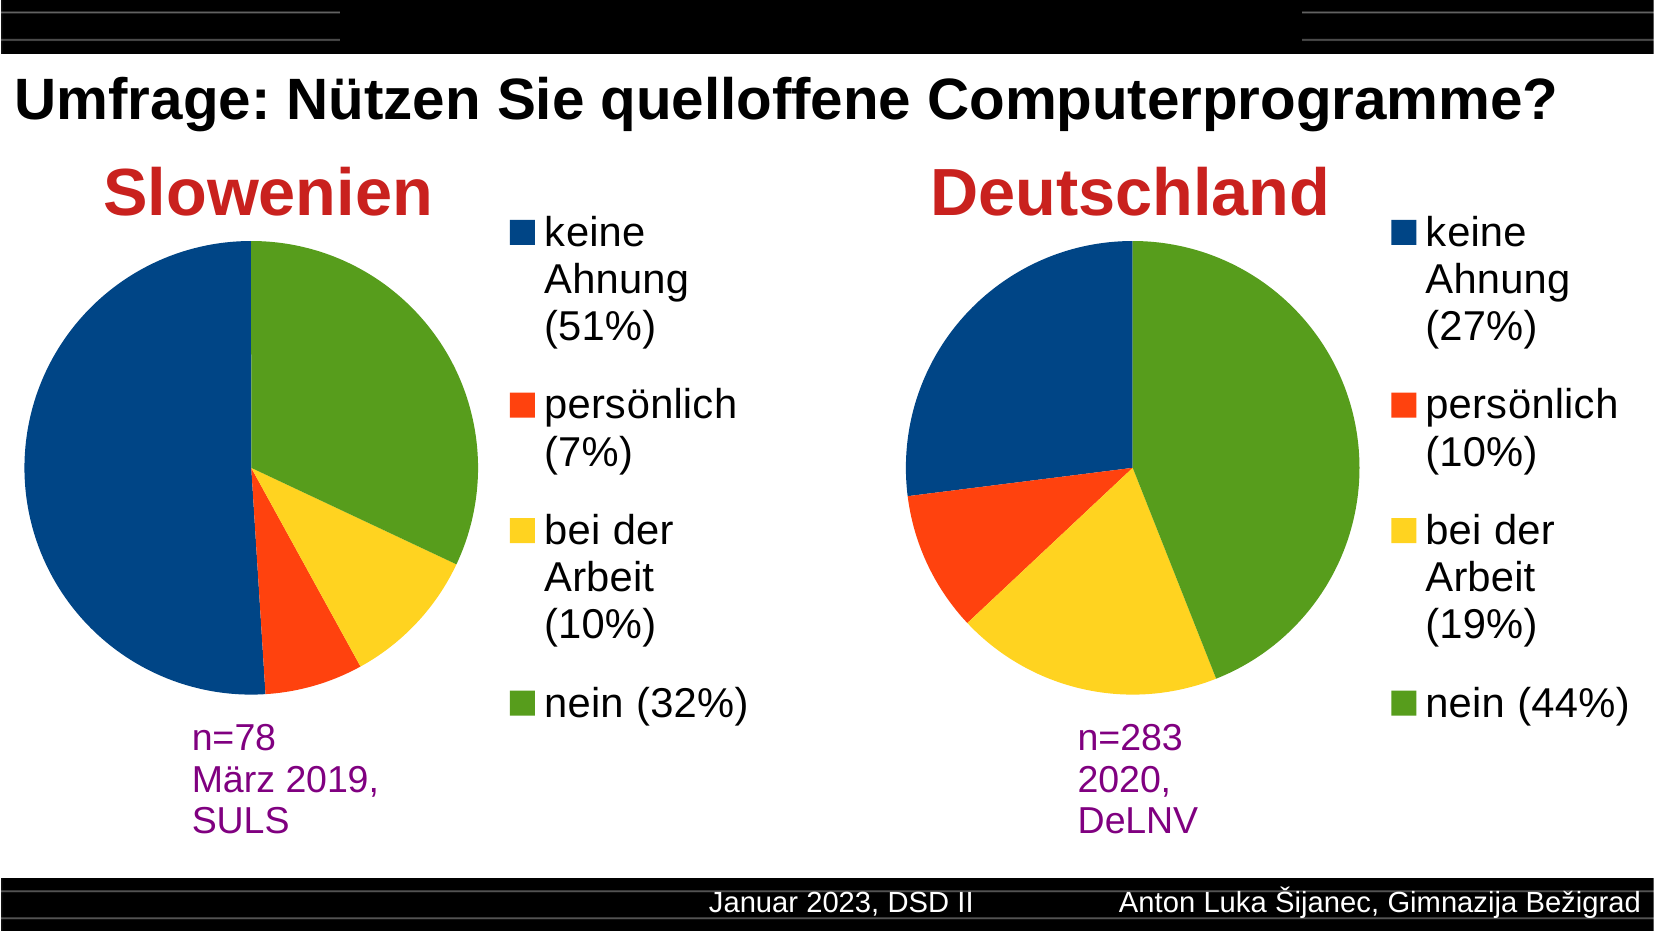

-----------------------------------------------------------------------------
Umfrage: Nützen Sie quelloffene Computerprogramme?
Slowenien
Deutschland
### Chart
| Category | Stolpec 1 | Stolpec 2 | Stolpec 3 |
|---|---|---|---|
| keine Ahnung (51%) | 51.0 | 3.2 | 4.54 |
| persönlich (7%) | 7.0 | 8.8 | 9.65 |
| bei der Arbeit (10%) | 10.0 | 1.5 | 3.7 |
| nein (32%) | 32.0 | 9.02 | 6.2 |
### Chart
| Category | Stolpec 1 | Stolpec 2 | Stolpec 3 |
|---|---|---|---|
| keine Ahnung (27%) | 27.0 | 3.2 | 4.54 |
| persönlich (10%) | 10.0 | 8.8 | 9.65 |
| bei der Arbeit (19%) | 19.0 | 1.5 | 3.7 |
| nein (44%) | 44.0 | 9.02 | 6.2 |n=78
März 2019, SULS
n=283
2020,
DeLNV